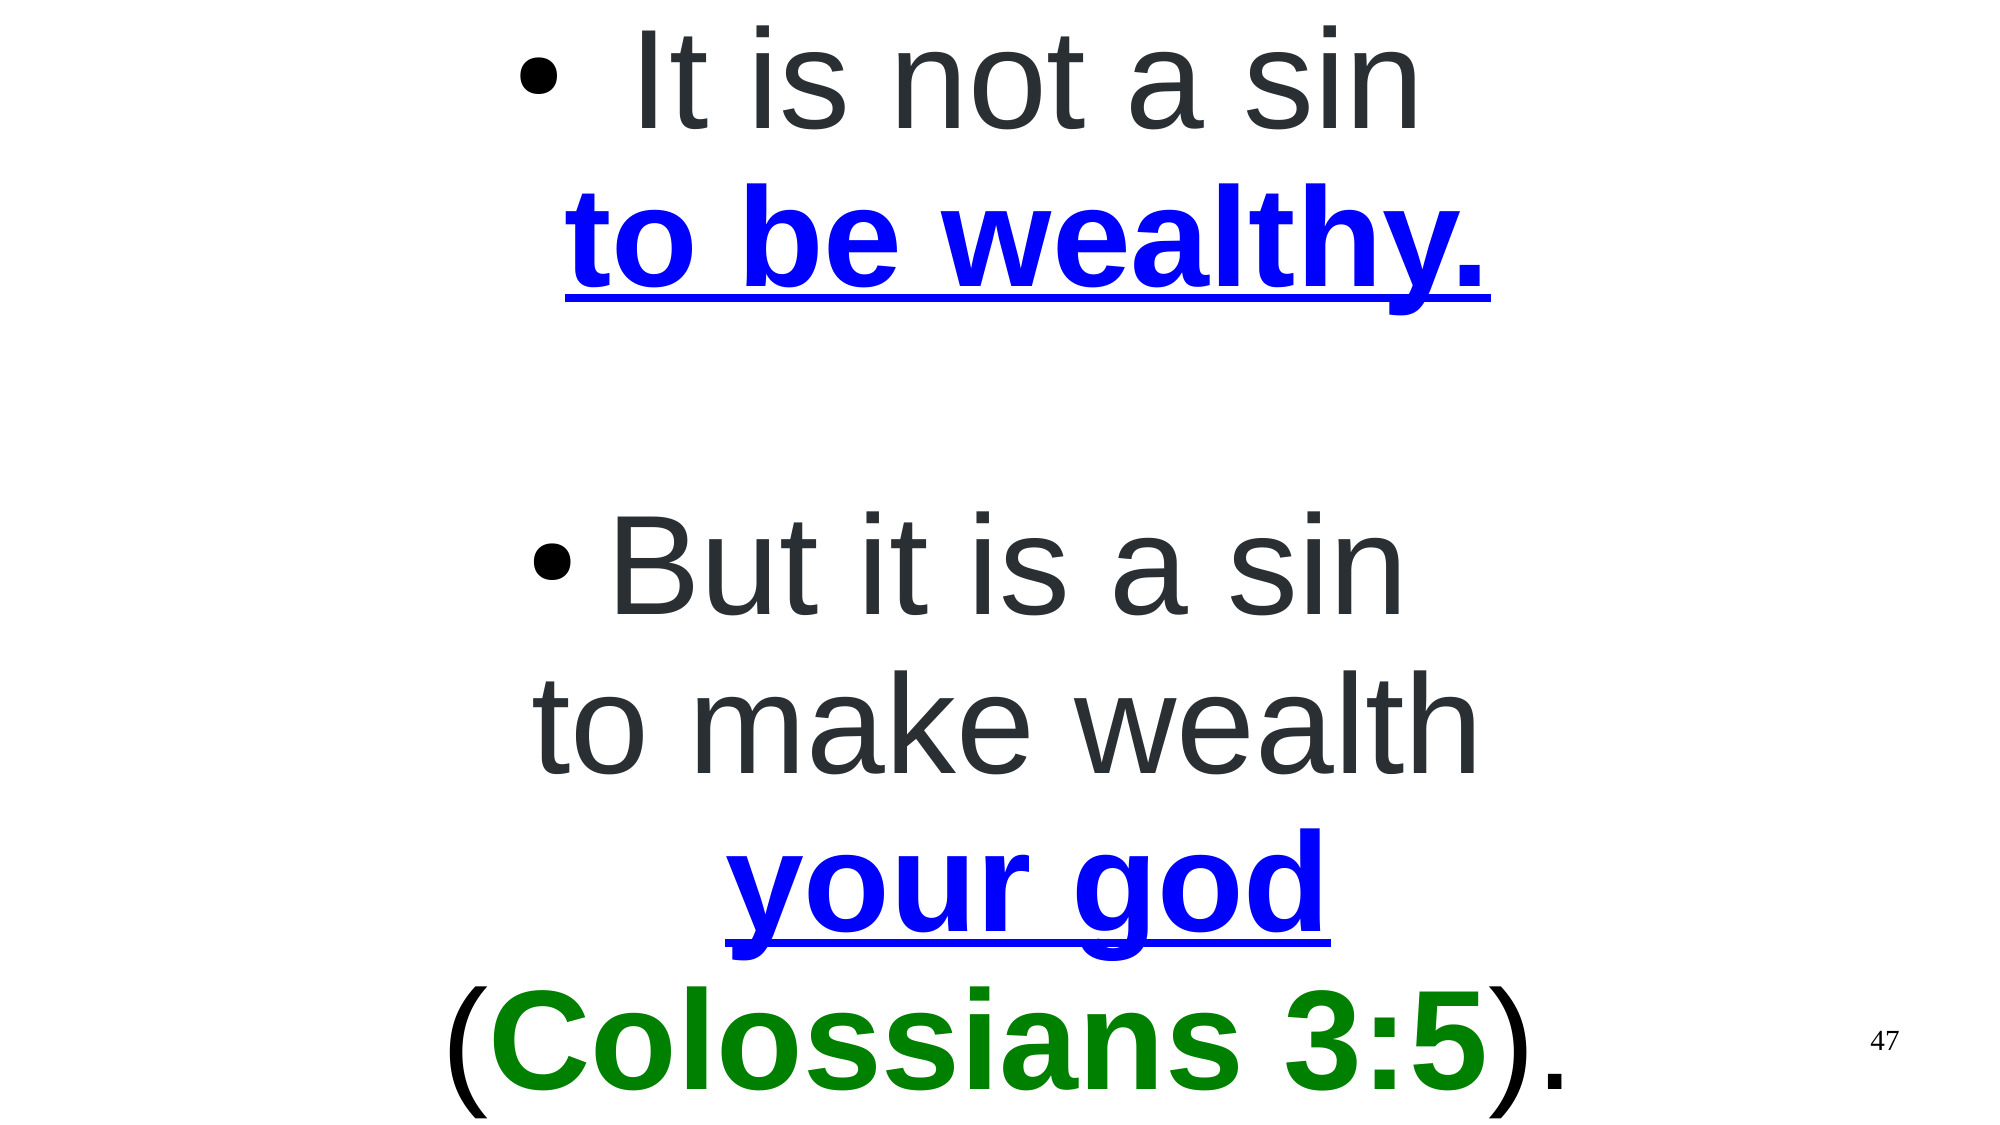

# It is not a sin to be wealthy.
But it is a sin
to make wealth
your god
(Colossians 3:5).
47